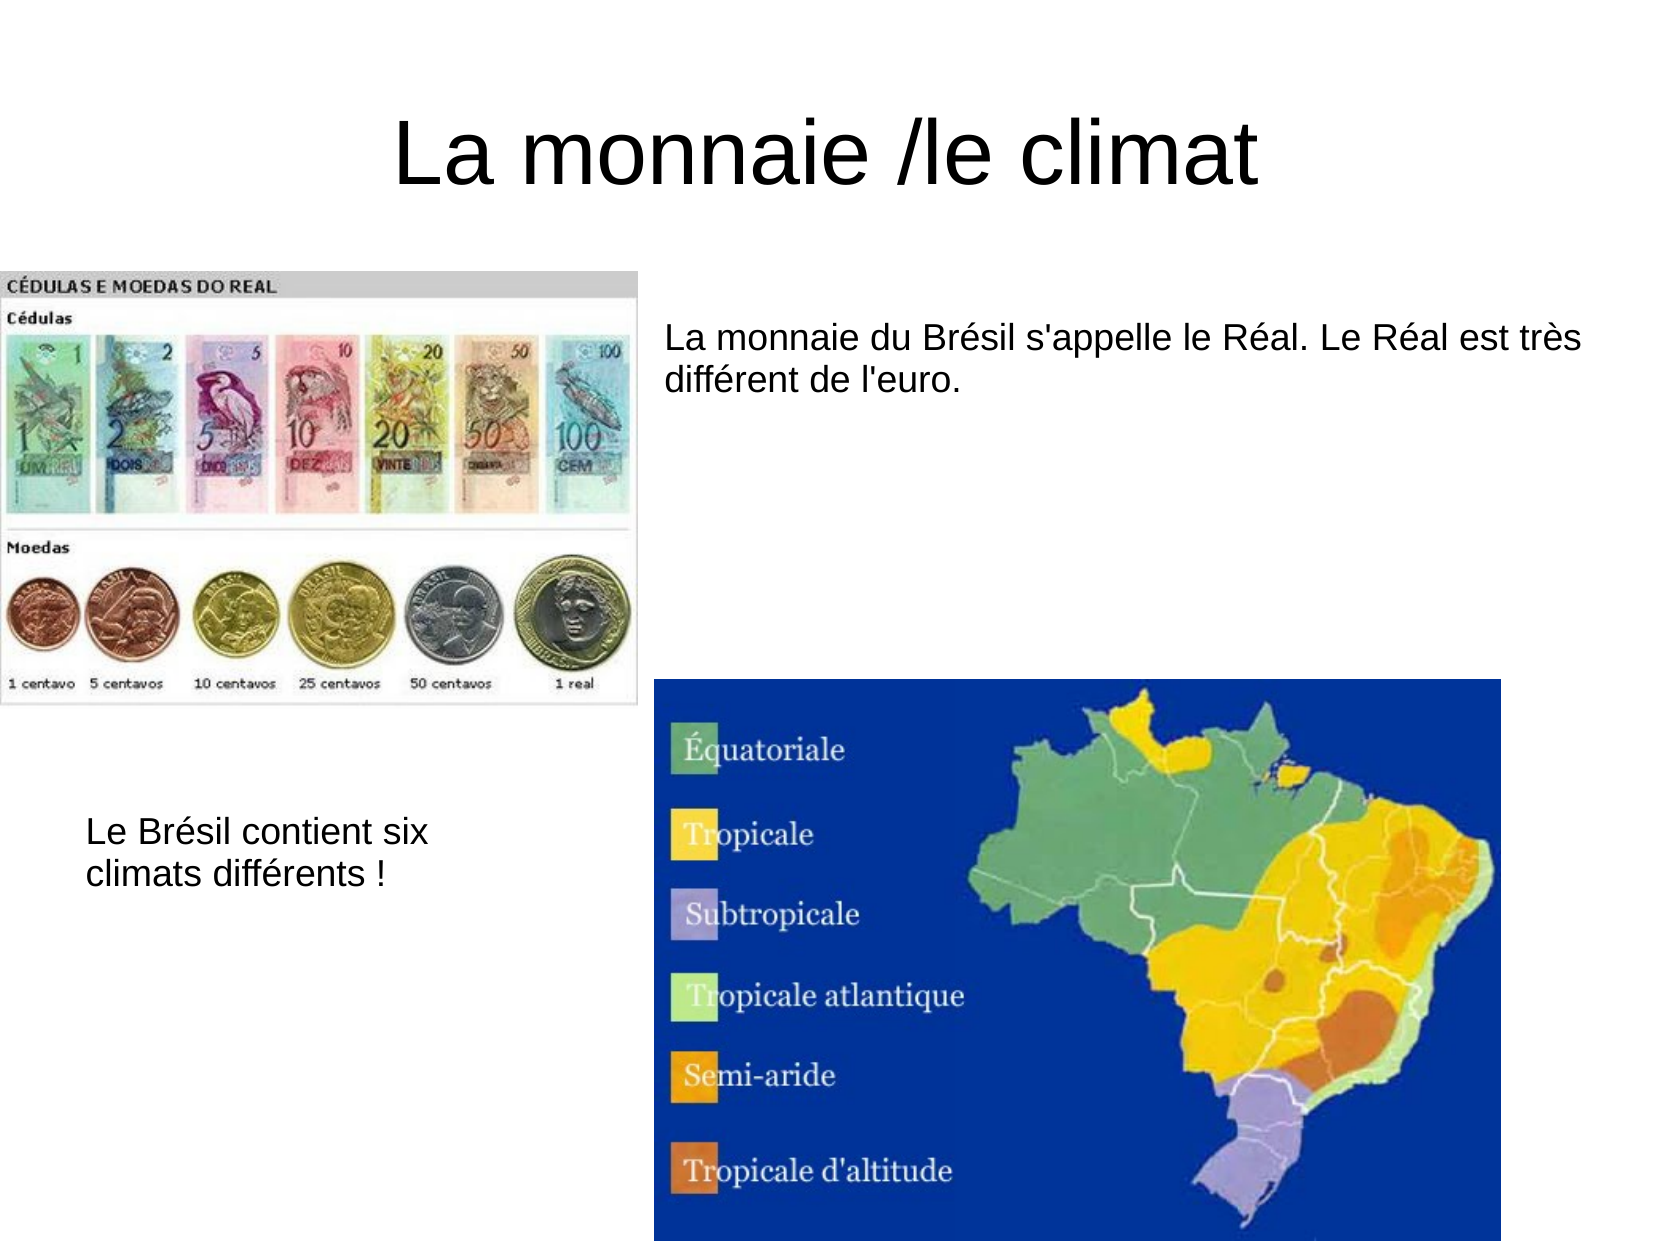

# La monnaie /le climat
La monnaie du Brésil s'appelle le Réal. Le Réal est très
différent de l'euro.
Le Brésil contient six climats différents !